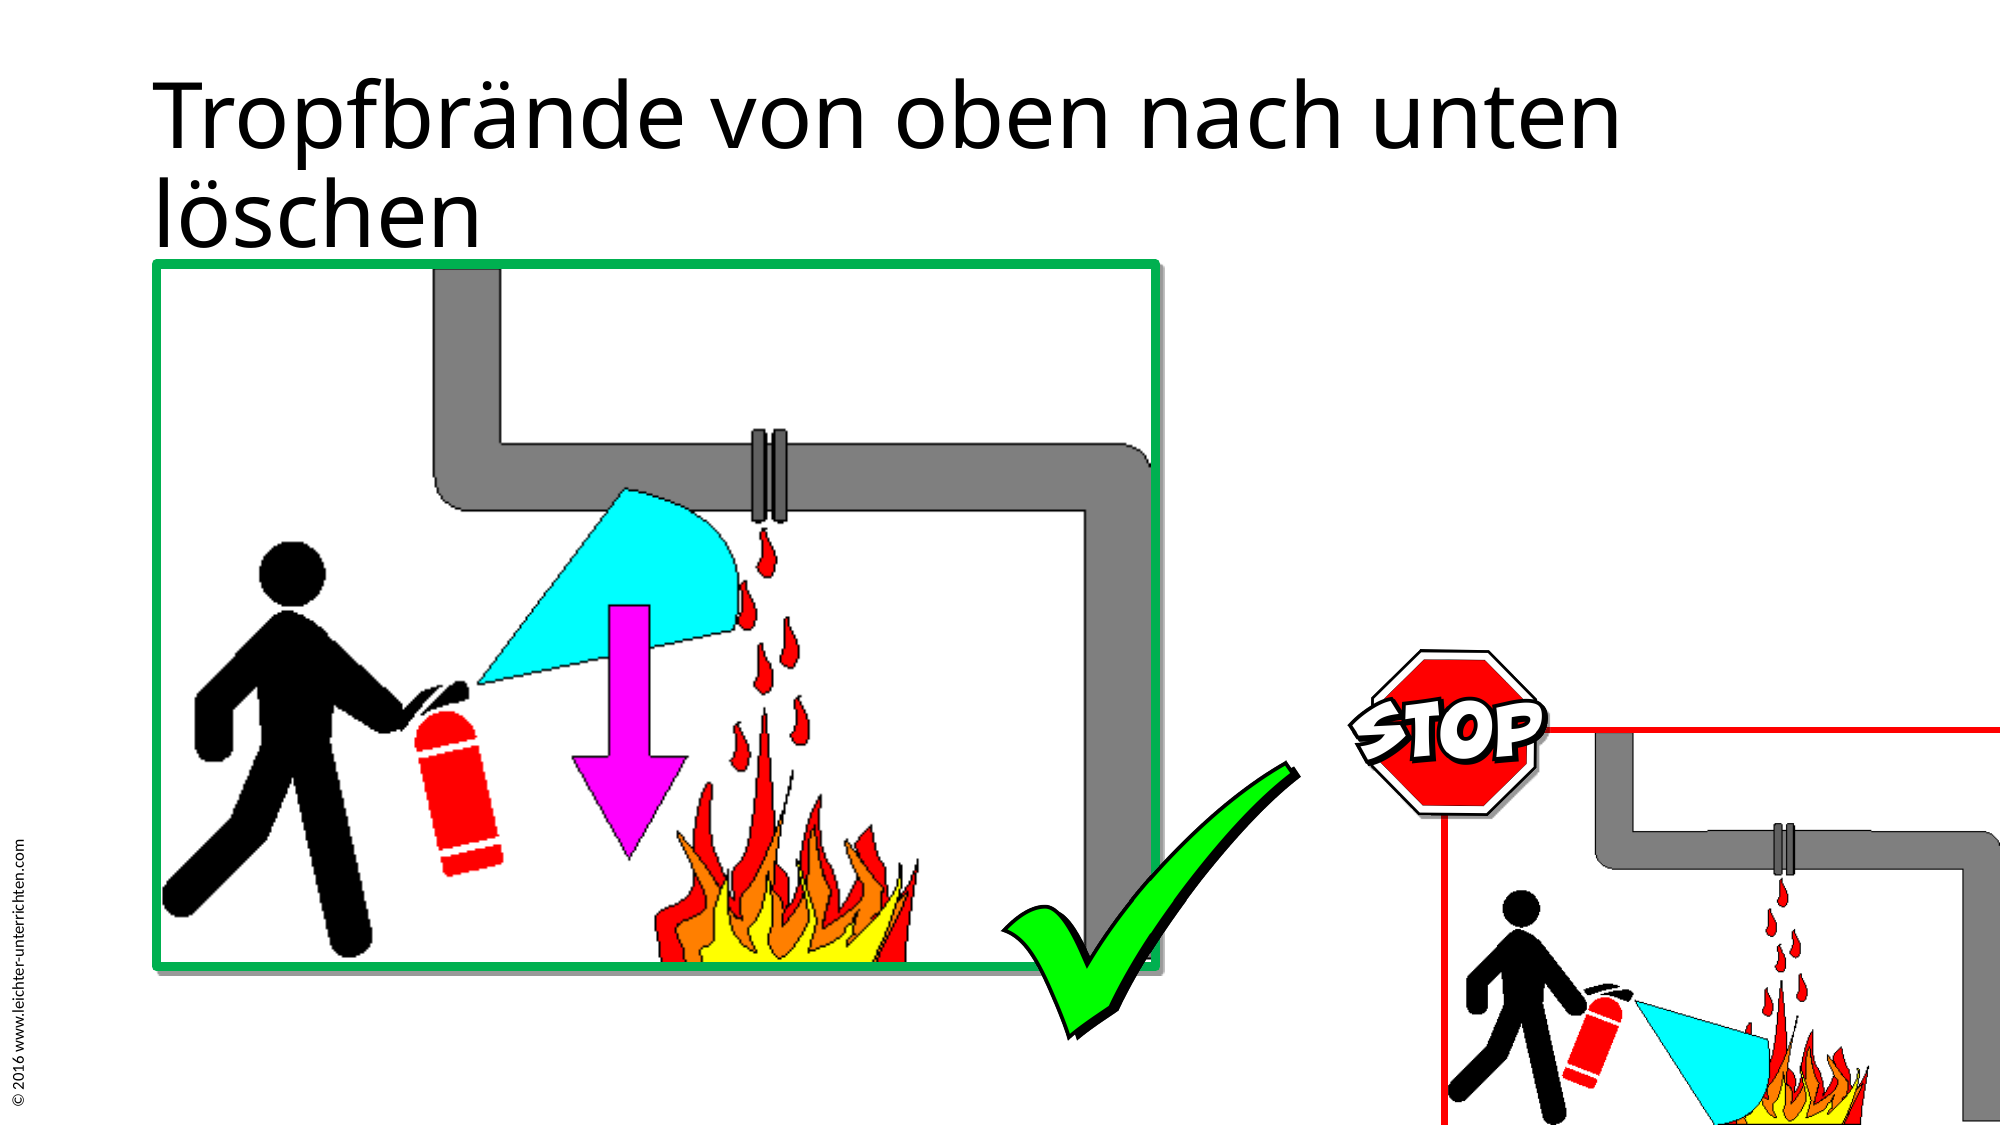

# Tropfbrände von oben nach unten löschen